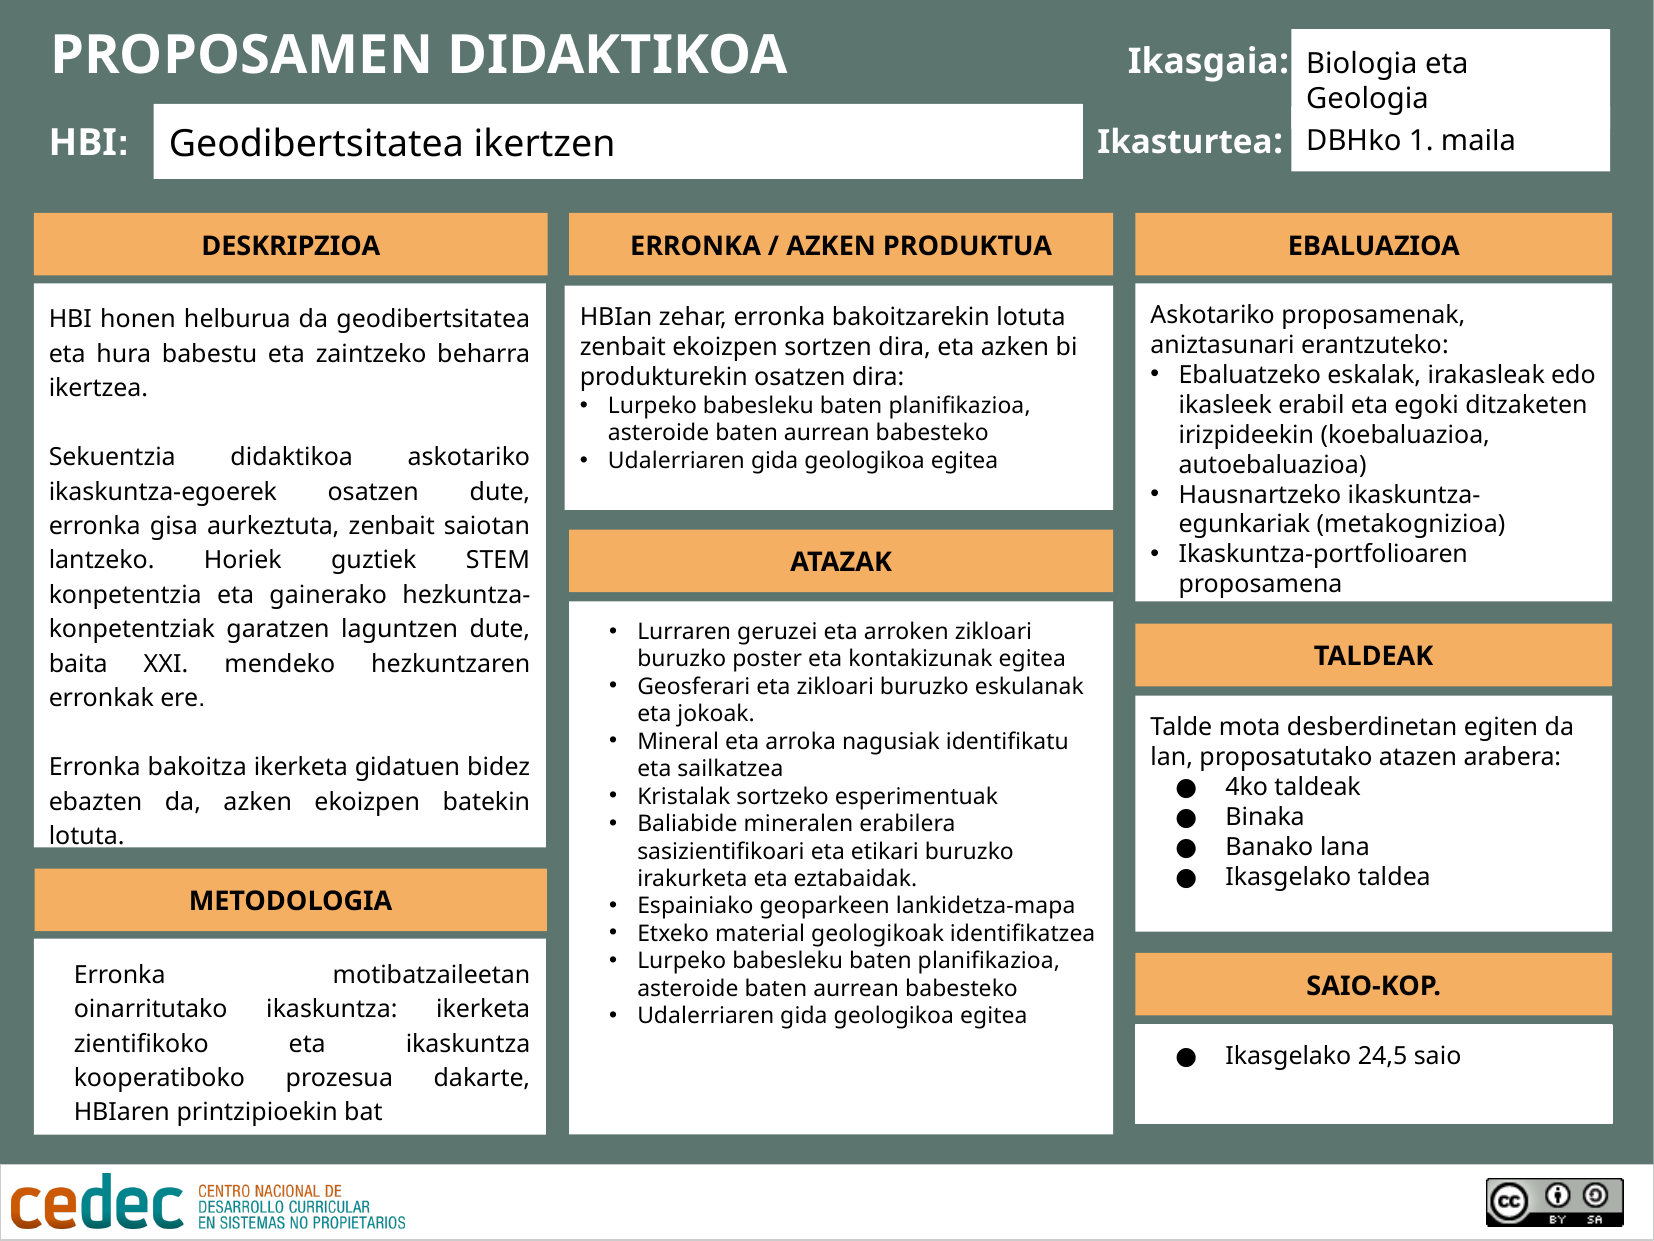

PROPOSAMEN DIDAKTIKOA
Biologia eta Geologia
Ikasgaia:
Geodibertsitatea ikertzen
DBHko 1. maila
HBI:
Ikasturtea:
DESKRIPZIOA
ERRONKA / AZKEN PRODUKTUA
EBALUAZIOA
HBI honen helburua da geodibertsitatea eta hura babestu eta zaintzeko beharra ikertzea.
Sekuentzia didaktikoa askotariko ikaskuntza-egoerek osatzen dute, erronka gisa aurkeztuta, zenbait saiotan lantzeko. Horiek guztiek STEM konpetentzia eta gainerako hezkuntza-konpetentziak garatzen laguntzen dute, baita XXI. mendeko hezkuntzaren erronkak ere.
Erronka bakoitza ikerketa gidatuen bidez ebazten da, azken ekoizpen batekin lotuta.
Askotariko proposamenak, aniztasunari erantzuteko:
Ebaluatzeko eskalak, irakasleak edo ikasleek erabil eta egoki ditzaketen irizpideekin (koebaluazioa, autoebaluazioa)
Hausnartzeko ikaskuntza-egunkariak (metakognizioa)
Ikaskuntza-portfolioaren proposamena
HBIan zehar, erronka bakoitzarekin lotuta zenbait ekoizpen sortzen dira, eta azken bi produkturekin osatzen dira:
Lurpeko babesleku baten planifikazioa, asteroide baten aurrean babesteko
Udalerriaren gida geologikoa egitea
ATAZAK
Lurraren geruzei eta arroken zikloari buruzko poster eta kontakizunak egitea
Geosferari eta zikloari buruzko eskulanak eta jokoak.
Mineral eta arroka nagusiak identifikatu eta sailkatzea
Kristalak sortzeko esperimentuak
Baliabide mineralen erabilera sasizientifikoari eta etikari buruzko irakurketa eta eztabaidak.
Espainiako geoparkeen lankidetza-mapa
Etxeko material geologikoak identifikatzea
Lurpeko babesleku baten planifikazioa, asteroide baten aurrean babesteko
Udalerriaren gida geologikoa egitea
TALDEAK
Talde mota desberdinetan egiten da lan, proposatutako atazen arabera:
4ko taldeak
Binaka
Banako lana
Ikasgelako taldea
METODOLOGIA
Erronka motibatzaileetan oinarritutako ikaskuntza: ikerketa zientifikoko eta ikaskuntza kooperatiboko prozesua dakarte, HBIaren printzipioekin bat
SAIO-KOP.
Ikasgelako 24,5 saio